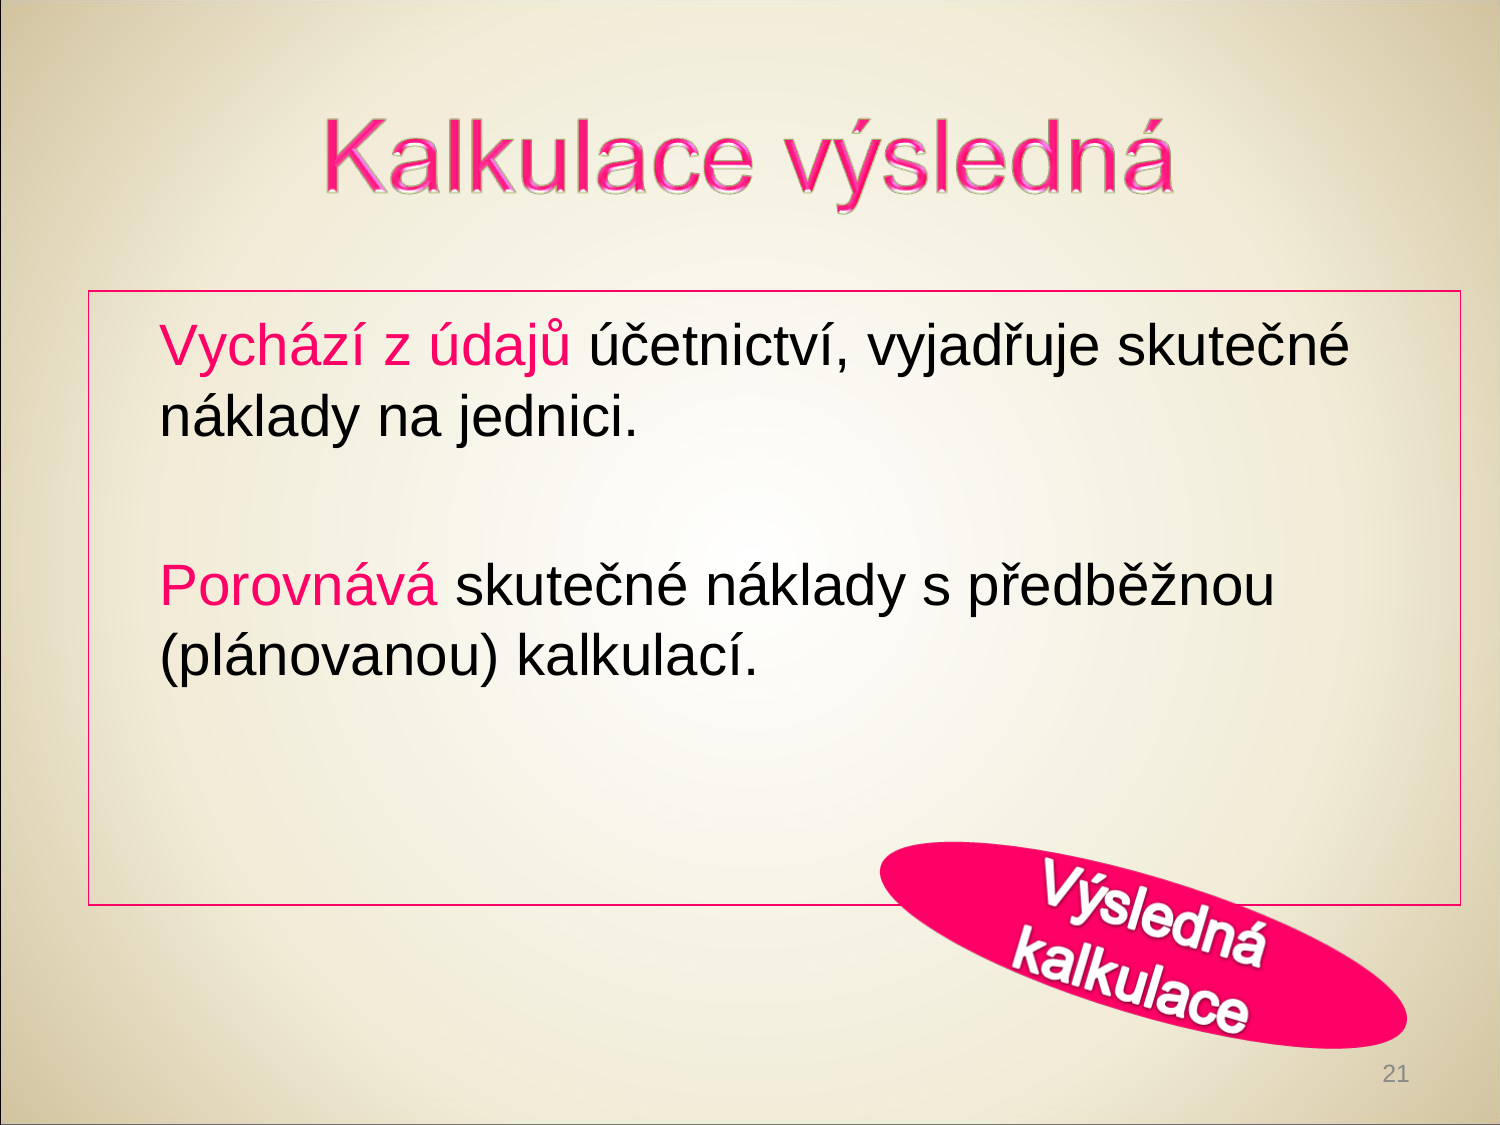

# Vychází z údajů účetnictví, vyjadřuje skutečné náklady na jednici.
	Porovnává skutečné náklady s předběžnou (plánovanou) kalkulací.